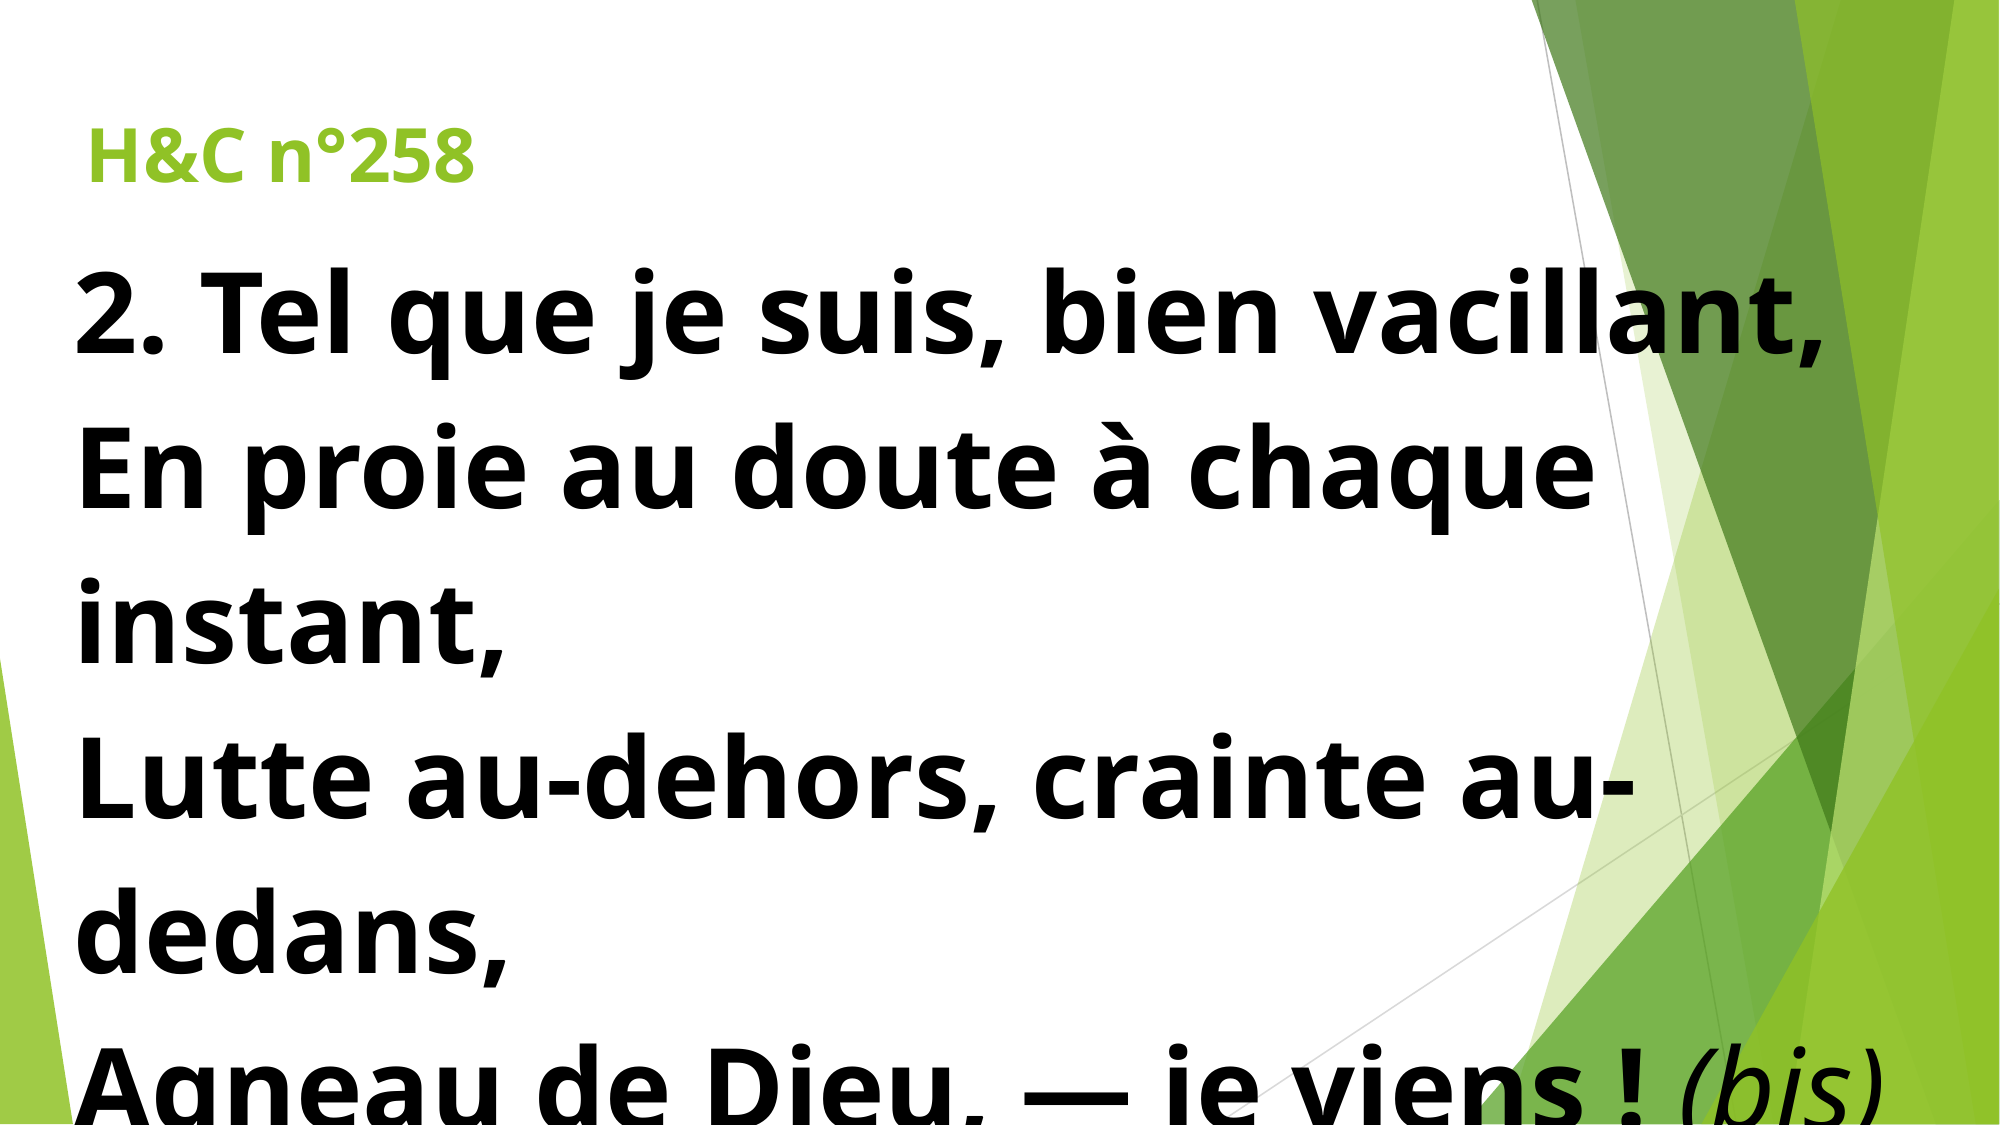

H&C n°258
2. Tel que je suis, bien vacillant,
En proie au doute à chaque instant,
Lutte au-dehors, crainte au-dedans,
Agneau de Dieu, — je viens ! (bis)